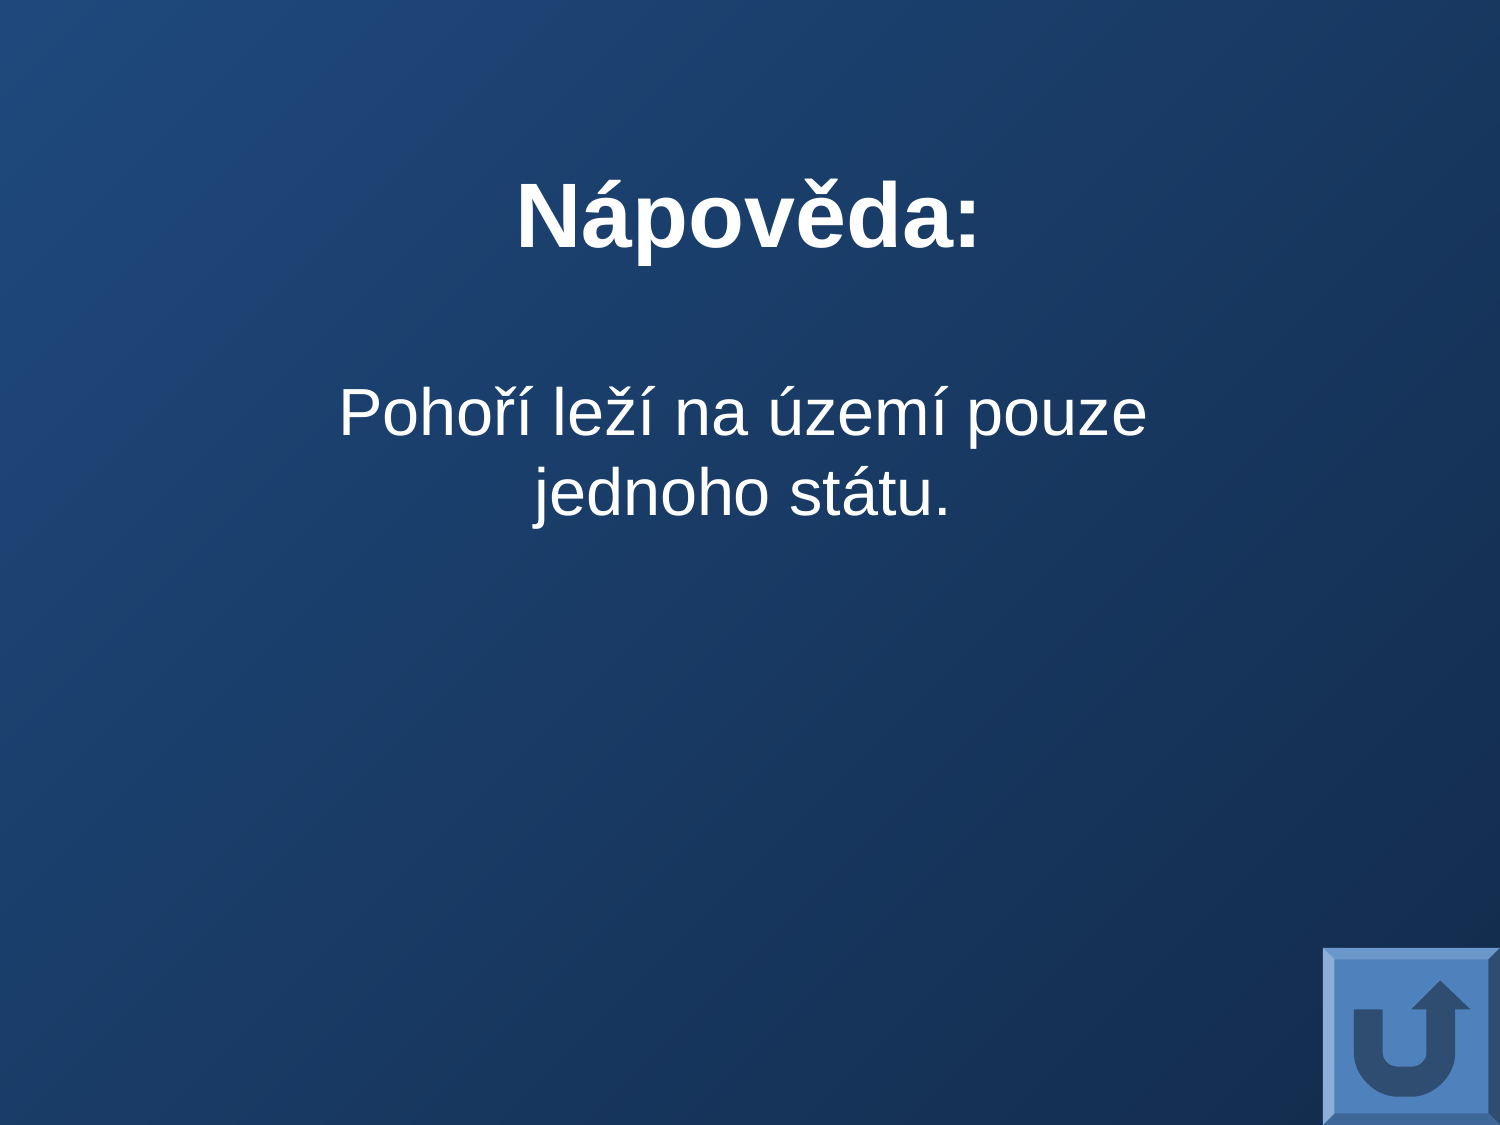

# Nápověda:
Pohoří leží na území pouze jednoho státu.